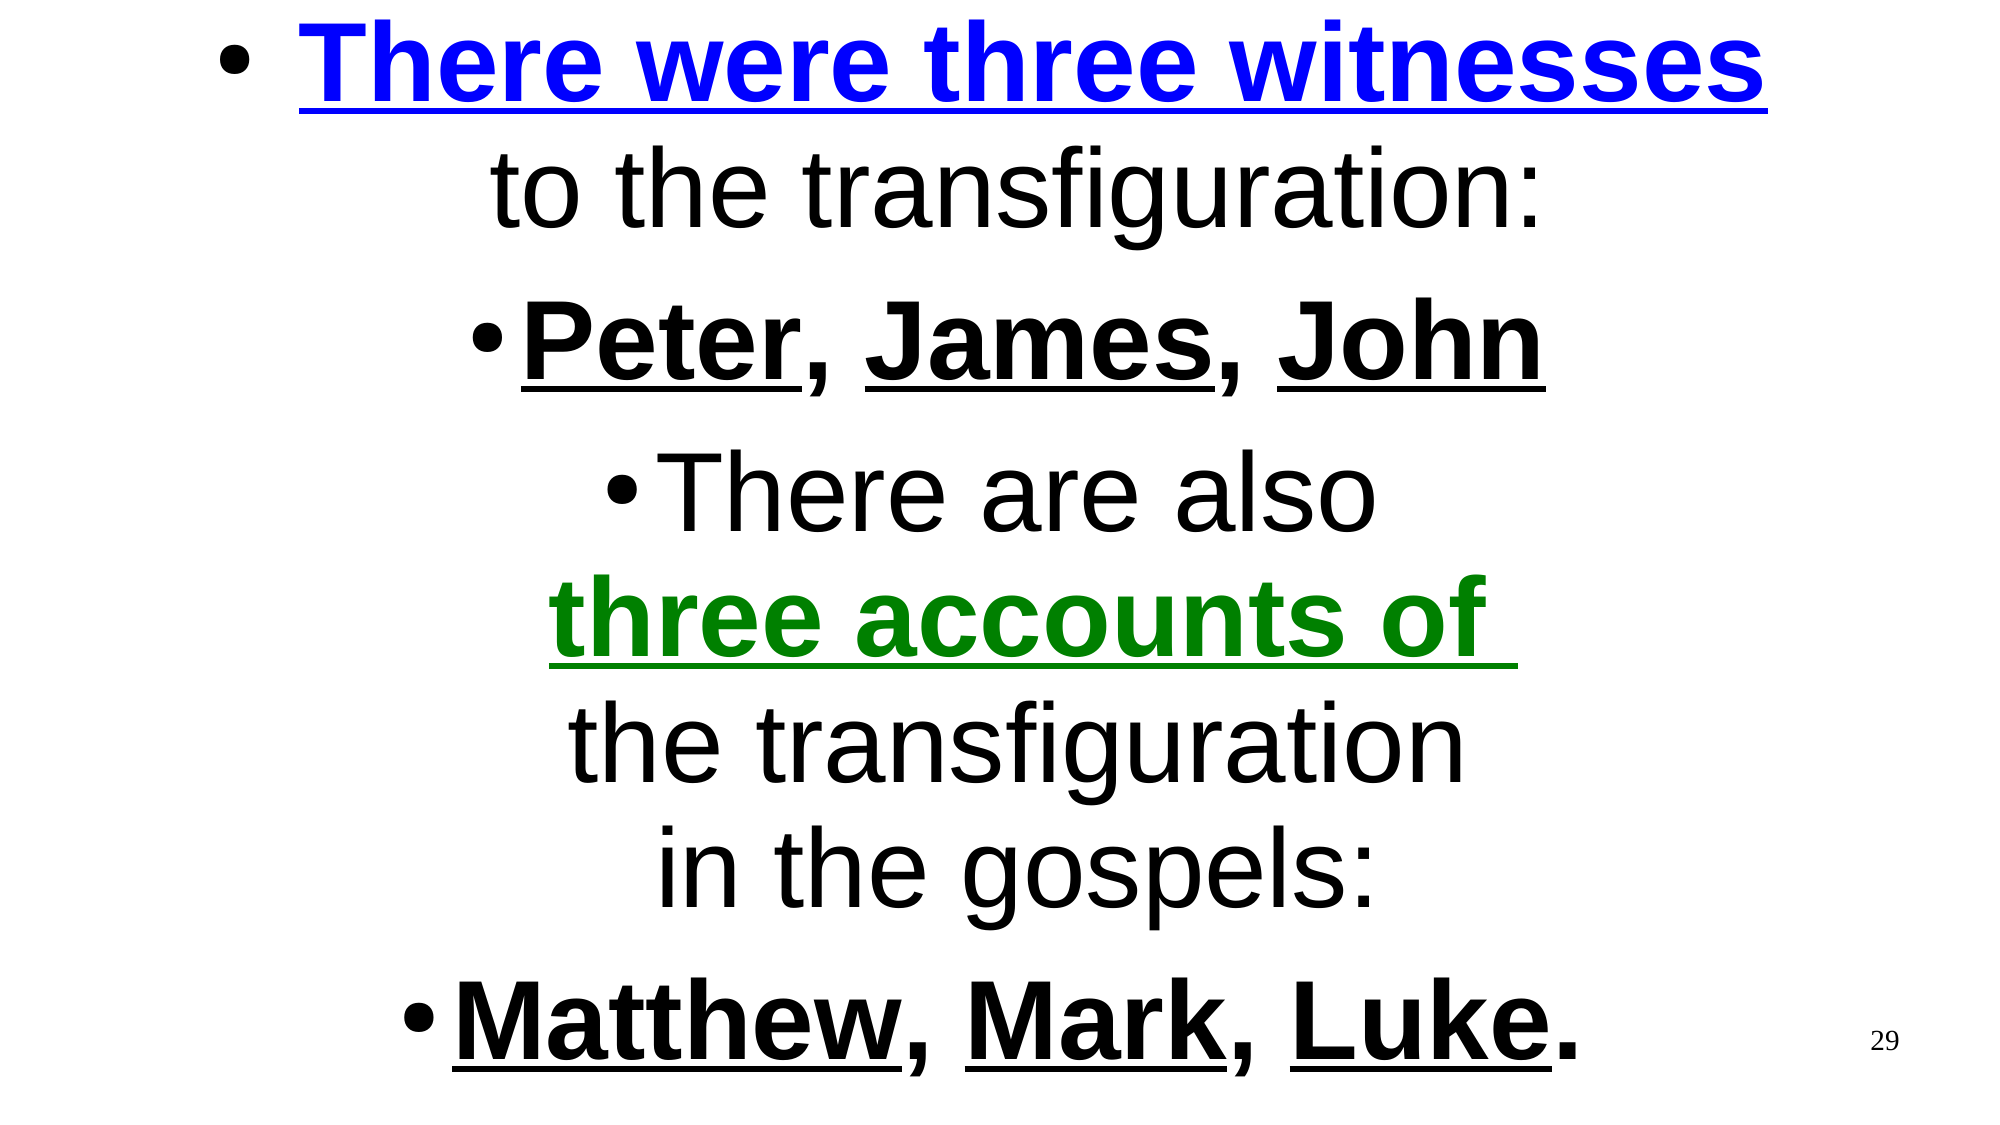

# There were three witnesses to the transfiguration:
Peter, James, John
There are also
three accounts of
the transfiguration
in the gospels:
Matthew, Mark, Luke.
29